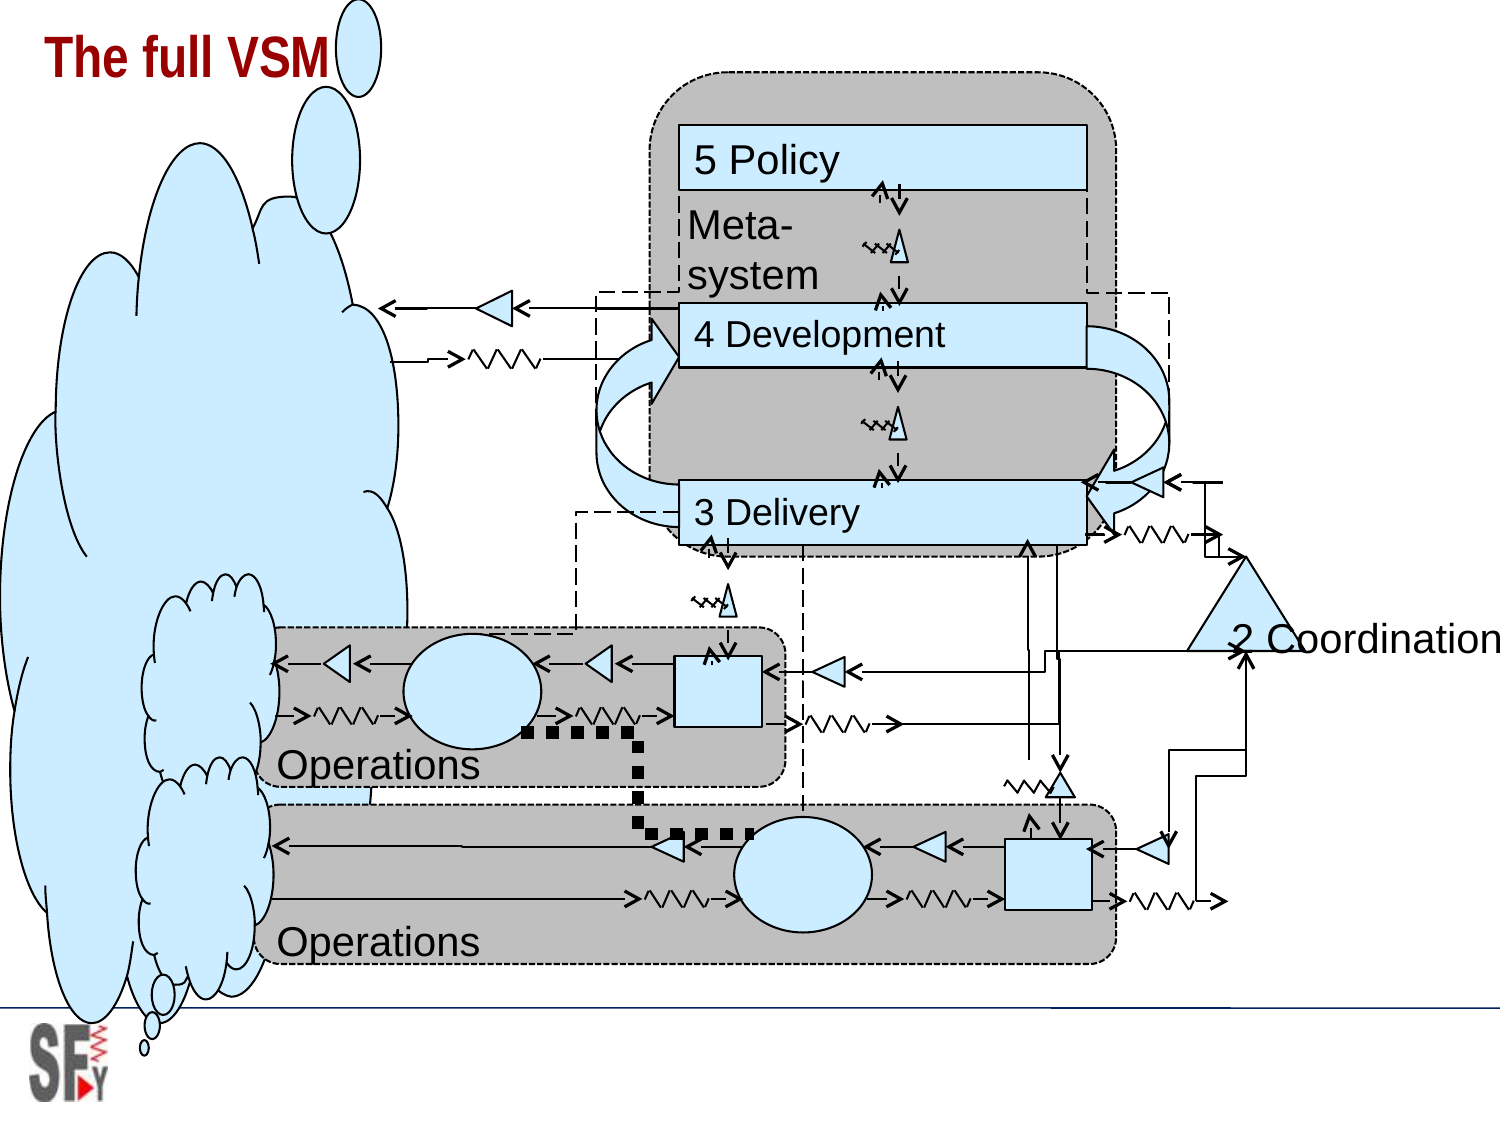

# The full VSM
Meta-
system
5 Policy
4 Development
3 Delivery
2 Coordination
Operations
Operations